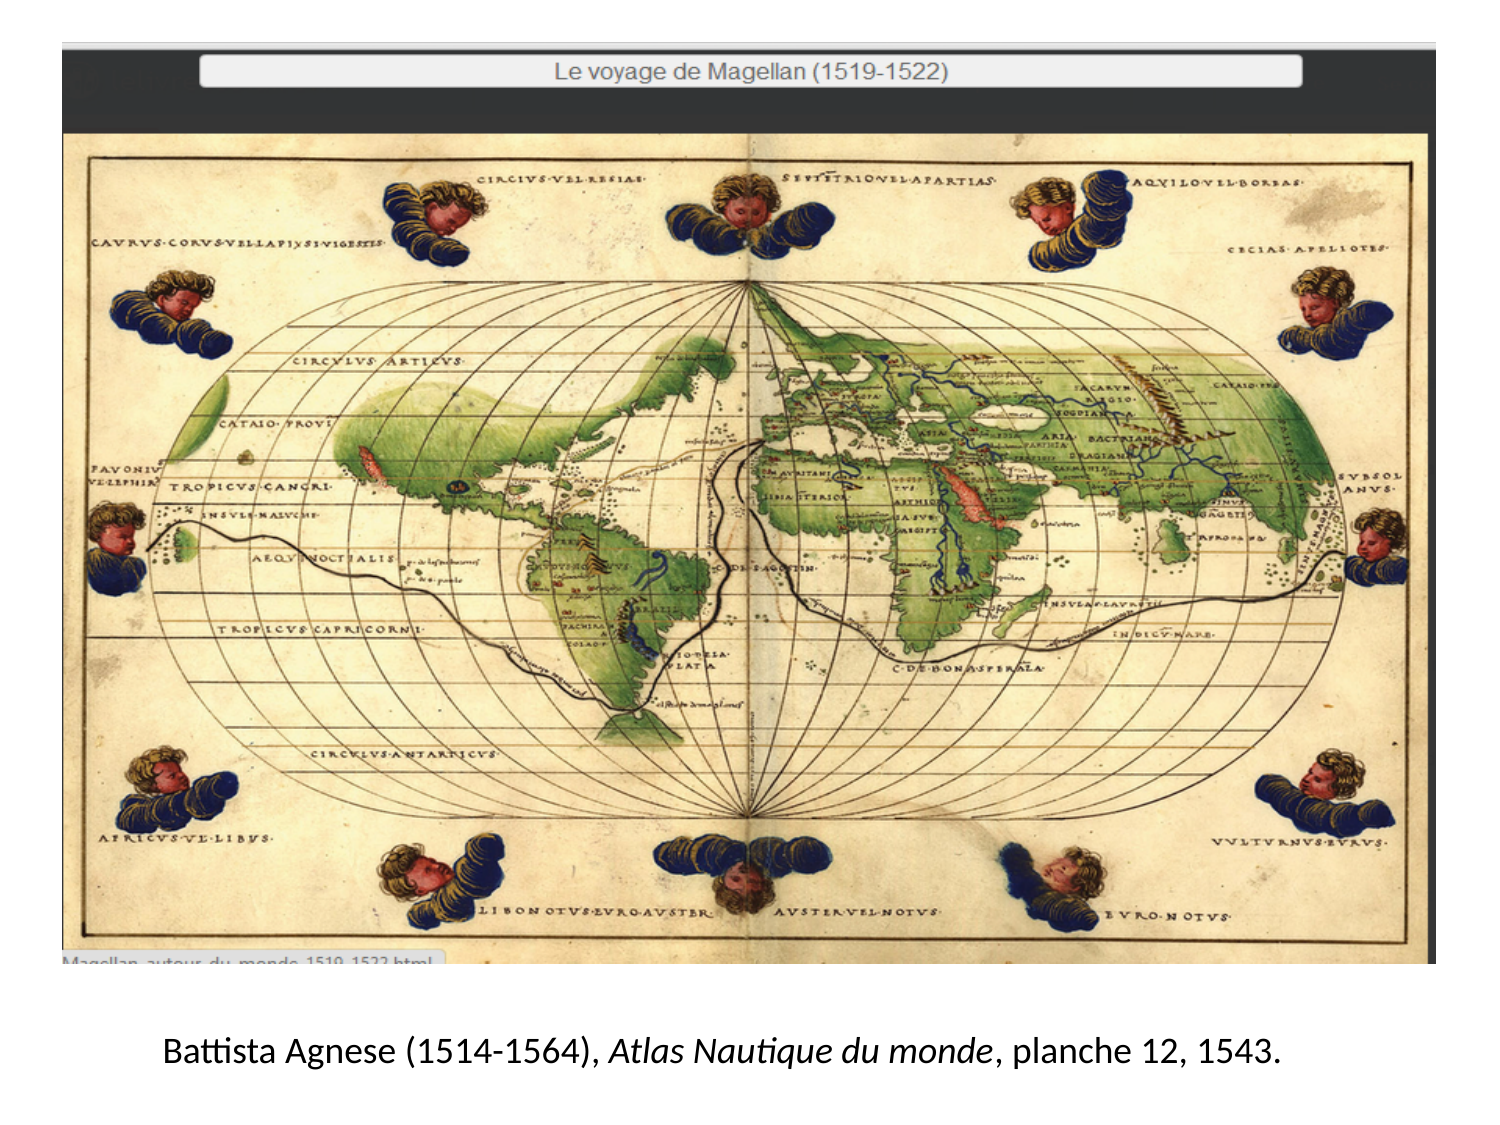

Battista Agnese (1514-1564), Atlas Nautique du monde, planche 12, 1543.